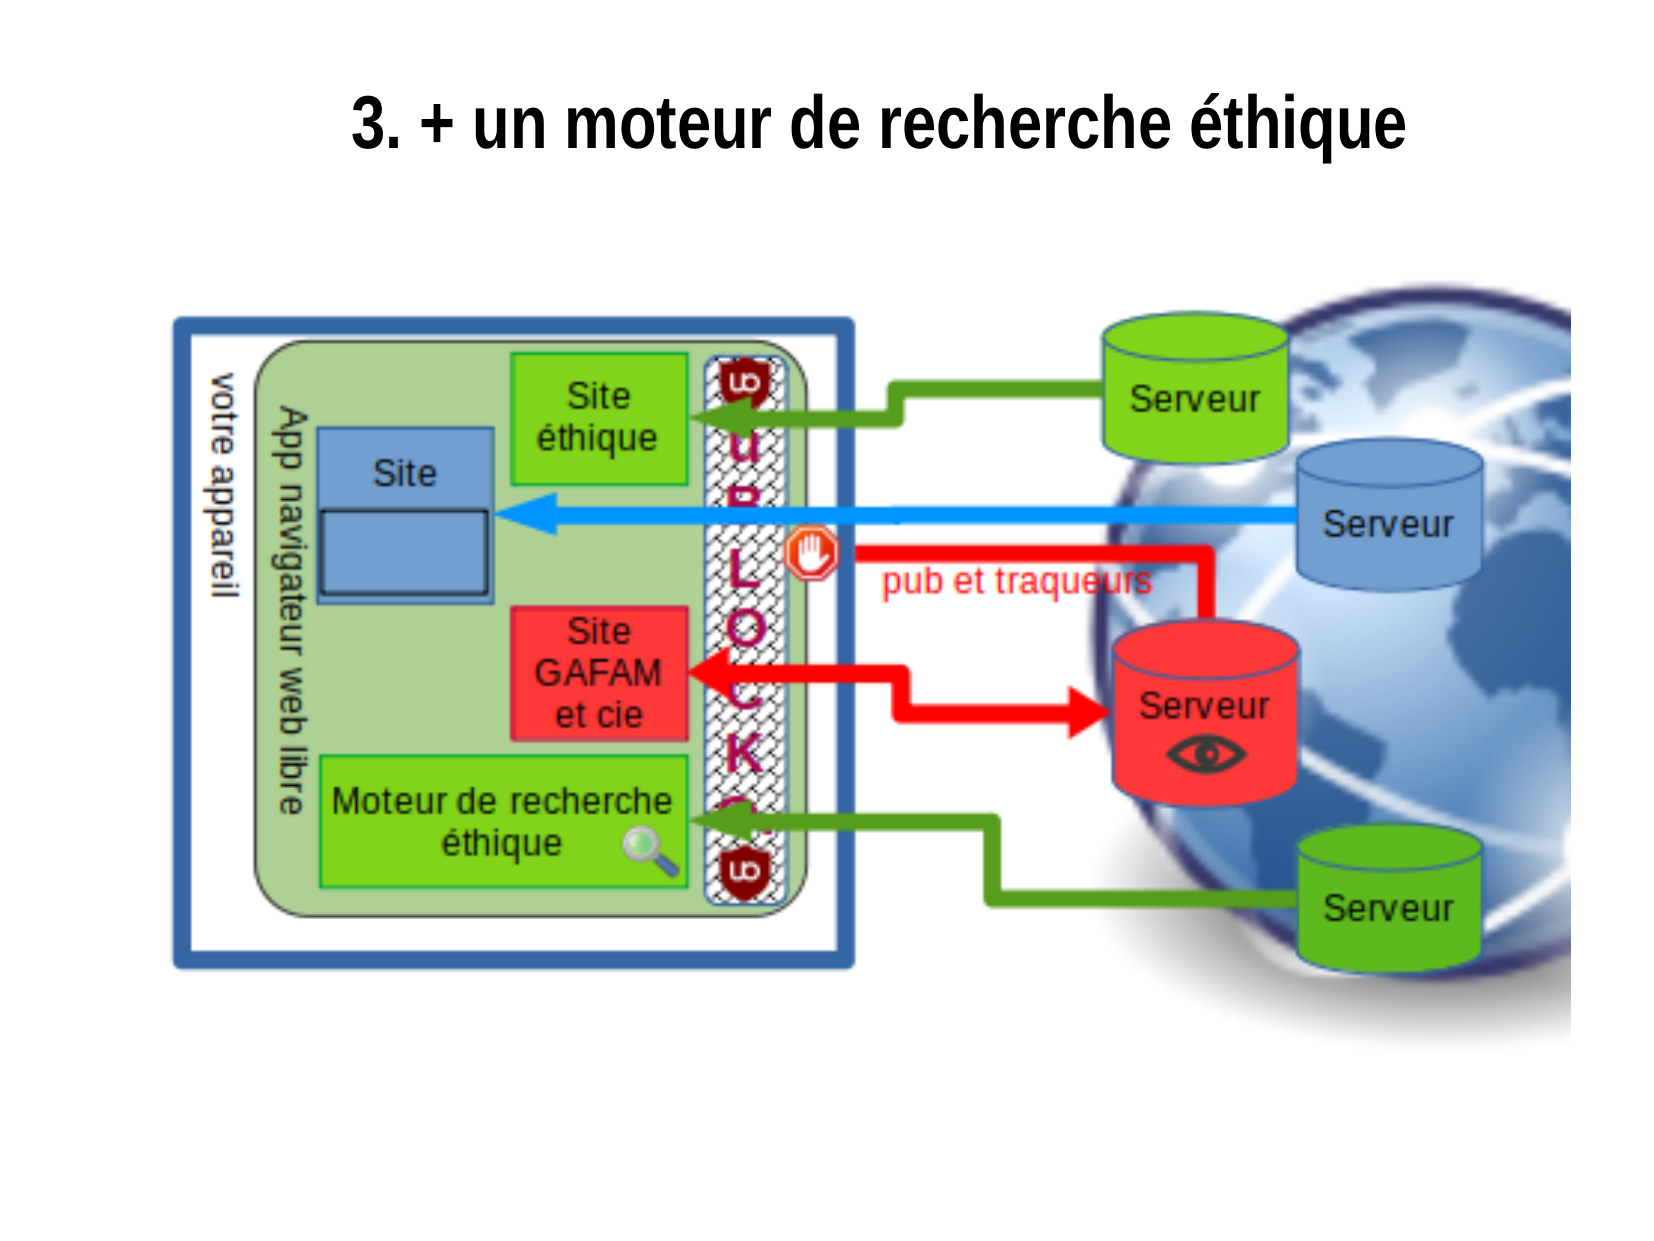

# 3. + un moteur de recherche éthique